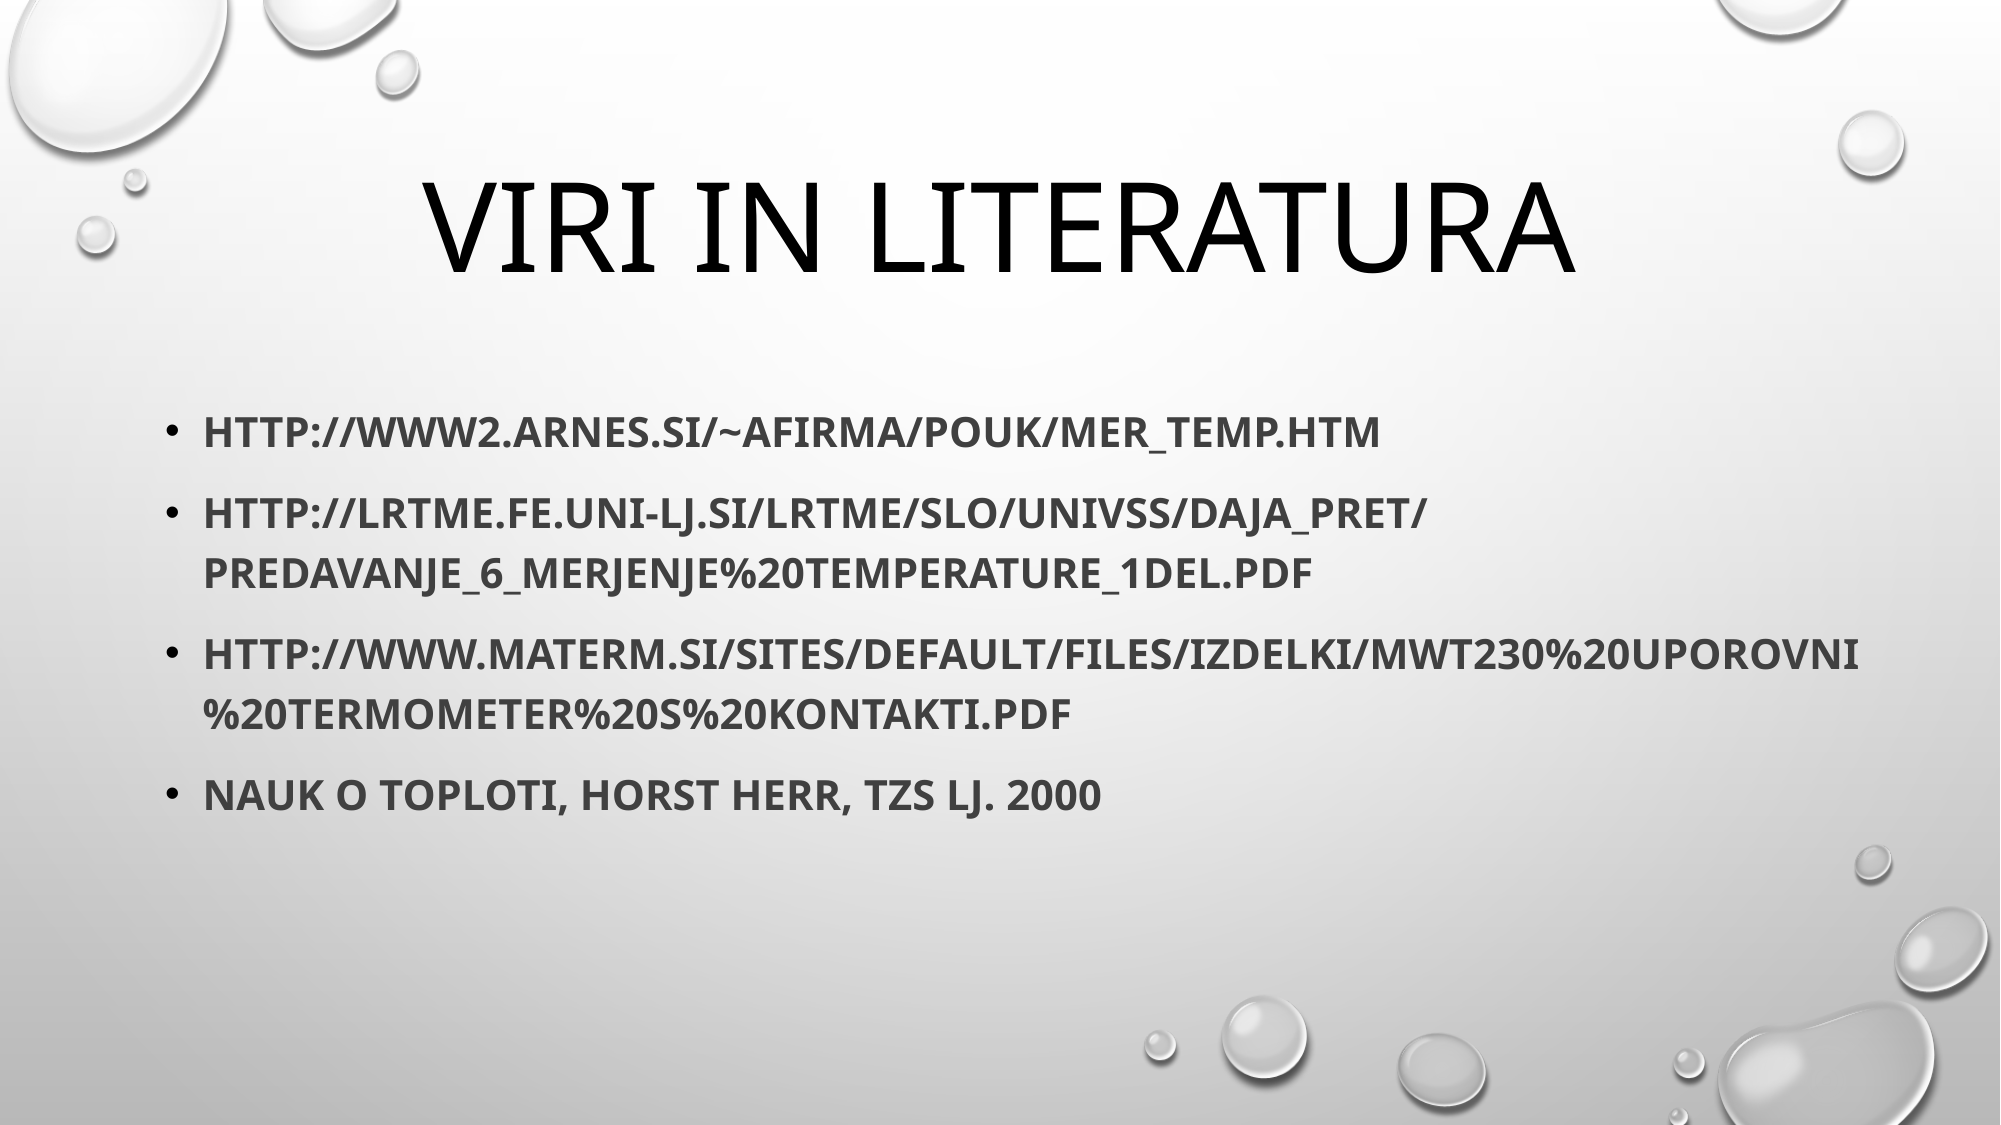

# VIRI in literatura
http://www2.arnes.si/~afirma/pouk/mer_temp.htm
http://lrtme.fe.uni-lj.si/lrtme/slo/UNIVSS/daja_pret/PREDAVANJE_6_Merjenje%20temperature_1del.pdf
http://www.materm.si/sites/default/files/izdelki/MWT230%20uporovni%20termometer%20s%20kontakti.pdf
Nauk o toploti, Horst Herr, tzs lj. 2000